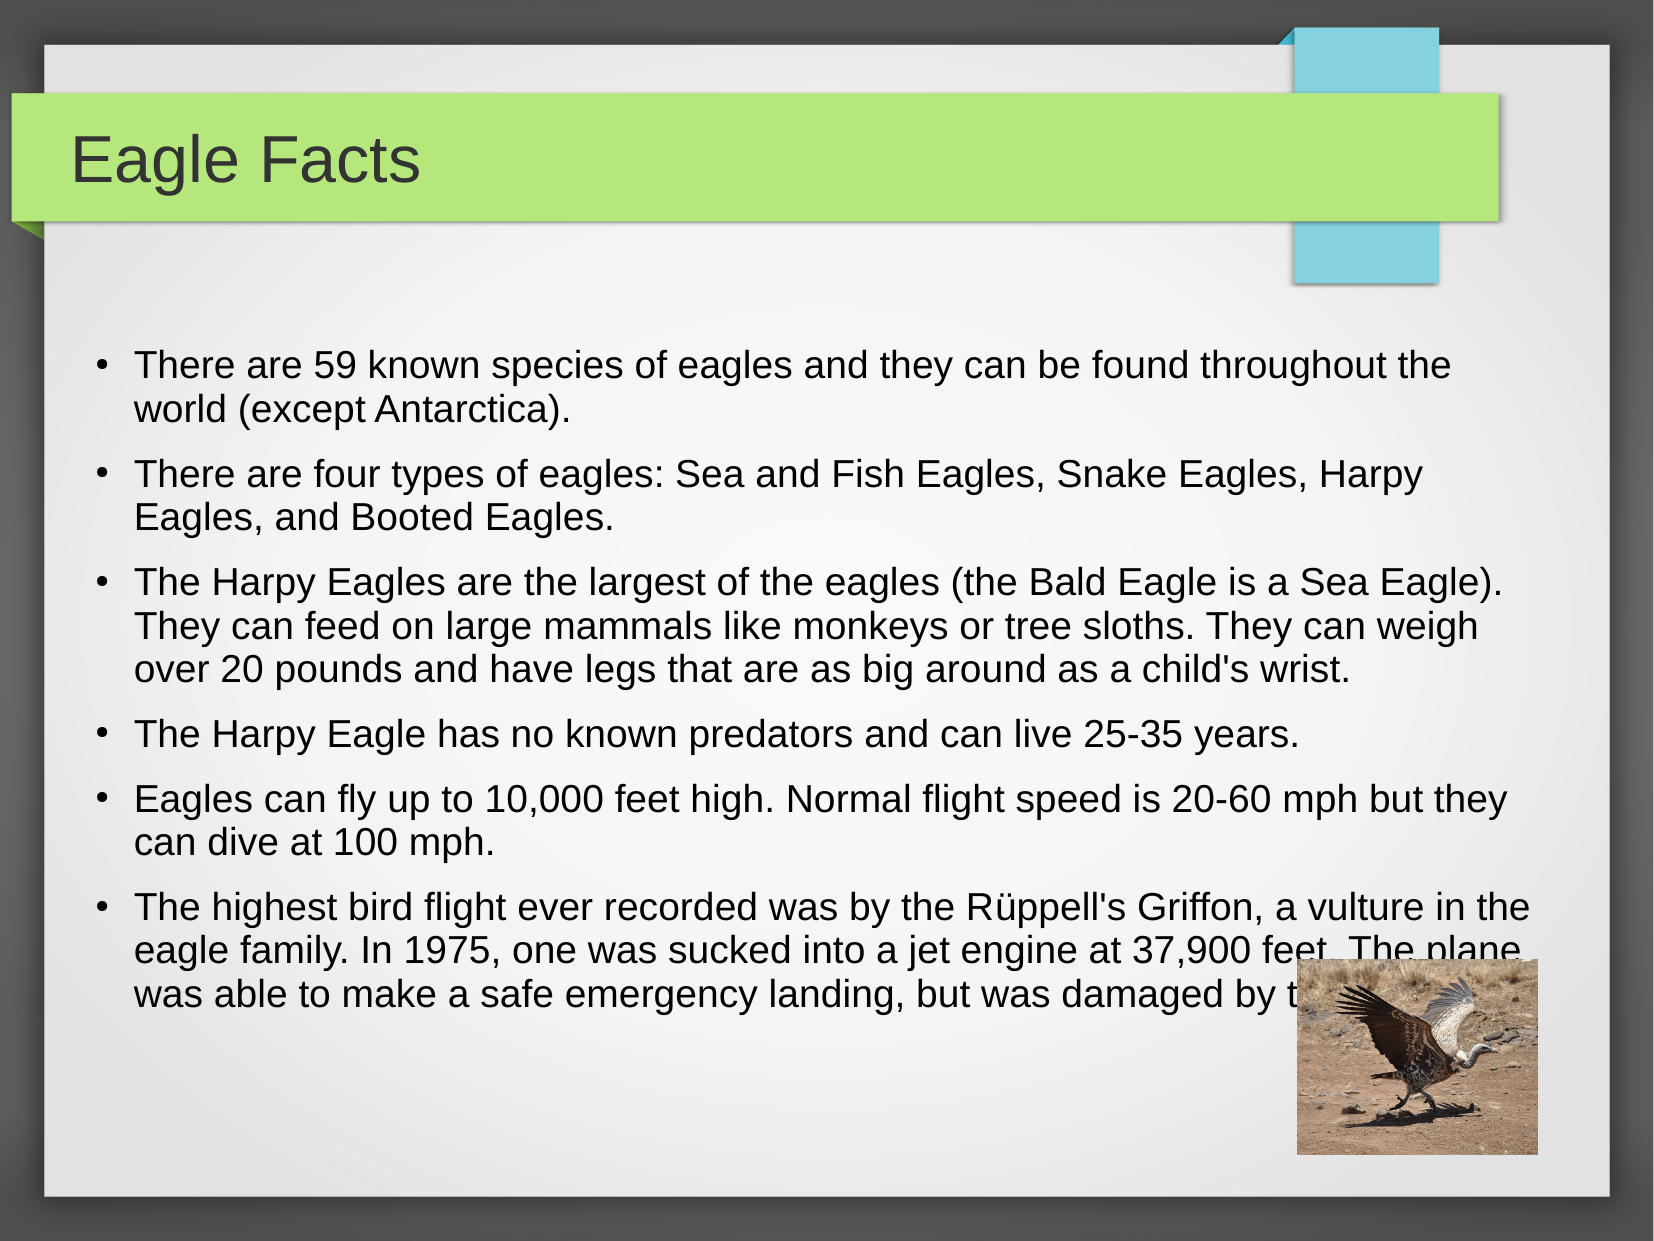

# Eagle Facts
There are 59 known species of eagles and they can be found throughout the world (except Antarctica).
There are four types of eagles: Sea and Fish Eagles, Snake Eagles, Harpy Eagles, and Booted Eagles.
The Harpy Eagles are the largest of the eagles (the Bald Eagle is a Sea Eagle). They can feed on large mammals like monkeys or tree sloths. They can weigh over 20 pounds and have legs that are as big around as a child's wrist.
The Harpy Eagle has no known predators and can live 25-35 years.
Eagles can fly up to 10,000 feet high. Normal flight speed is 20-60 mph but they can dive at 100 mph.
The highest bird flight ever recorded was by the Rüppell's Griffon, a vulture in the eagle family. In 1975, one was sucked into a jet engine at 37,900 feet. The plane was able to make a safe emergency landing, but was damaged by the bird.